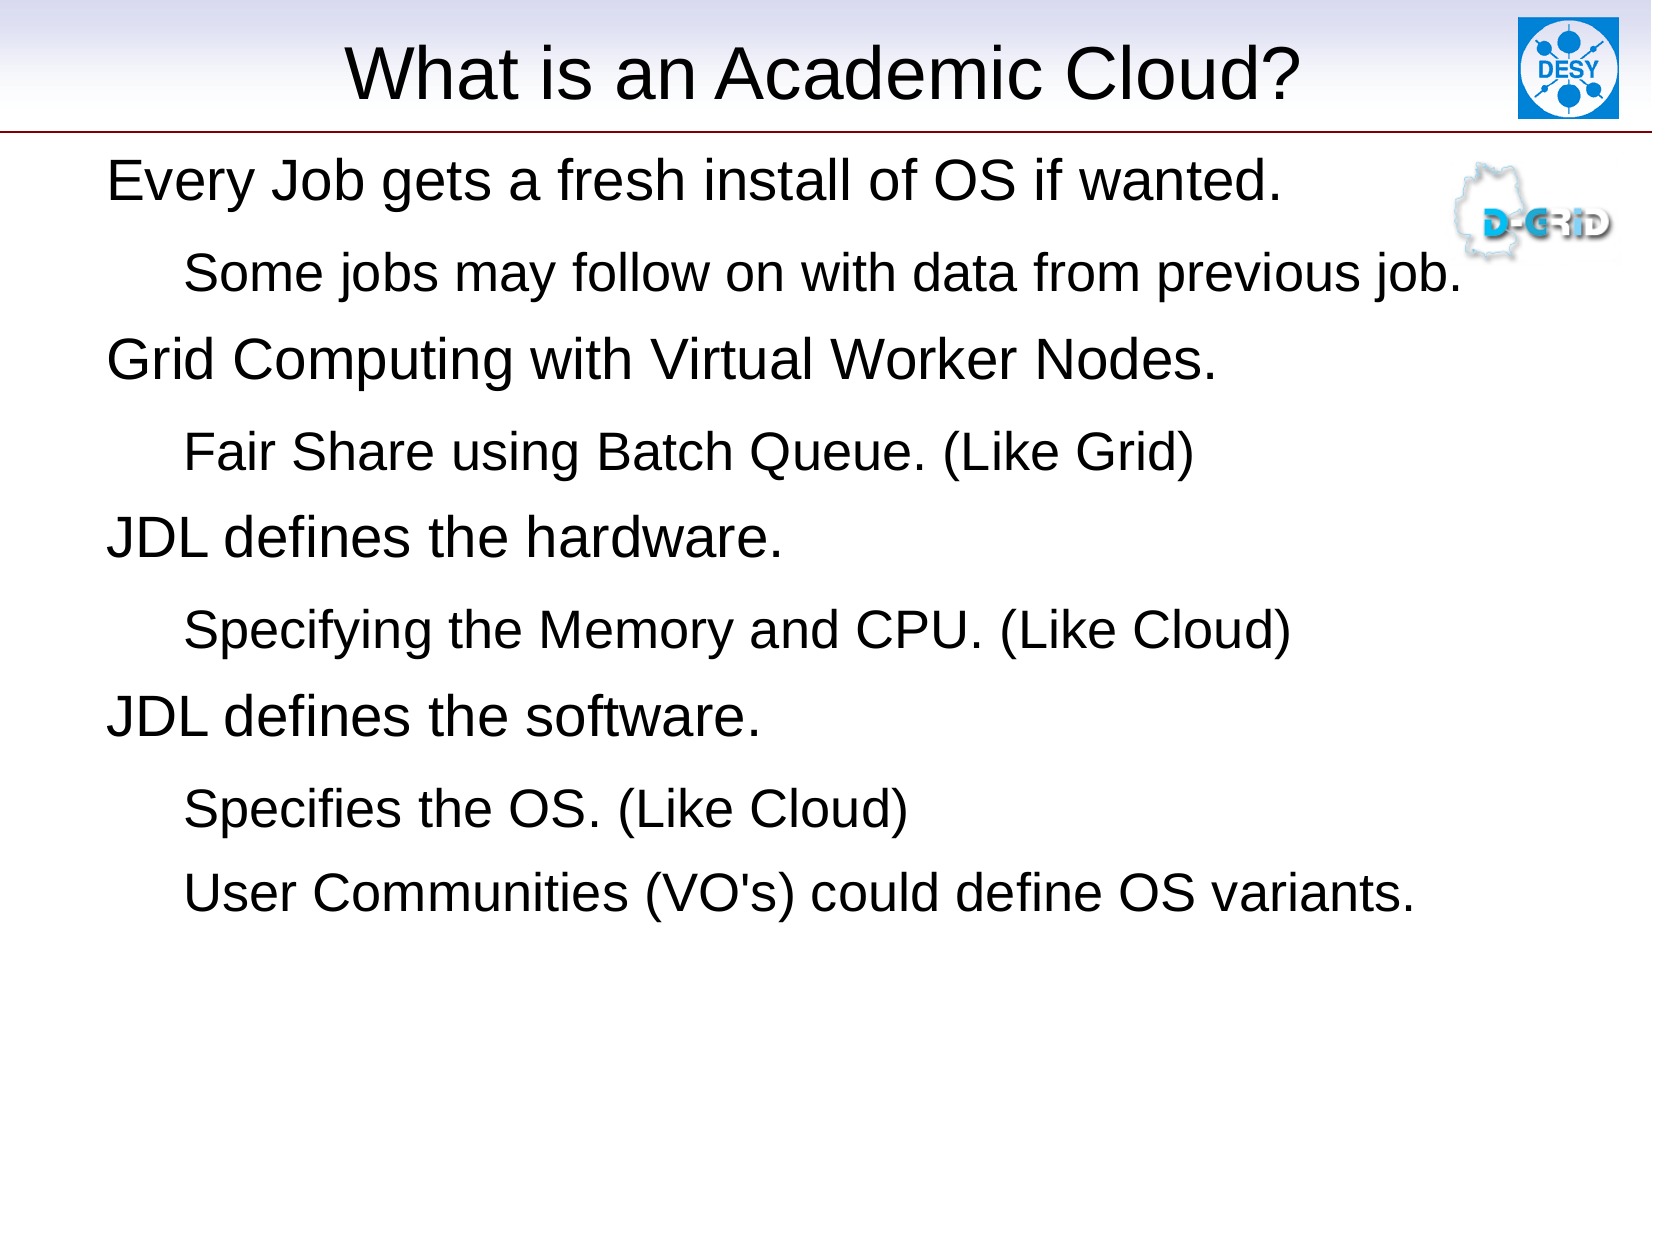

# What is an Academic Cloud?
Every Job gets a fresh install of OS if wanted.
Some jobs may follow on with data from previous job.
Grid Computing with Virtual Worker Nodes.
Fair Share using Batch Queue. (Like Grid)
JDL defines the hardware.
Specifying the Memory and CPU. (Like Cloud)
JDL defines the software.
Specifies the OS. (Like Cloud)
User Communities (VO's) could define OS variants.